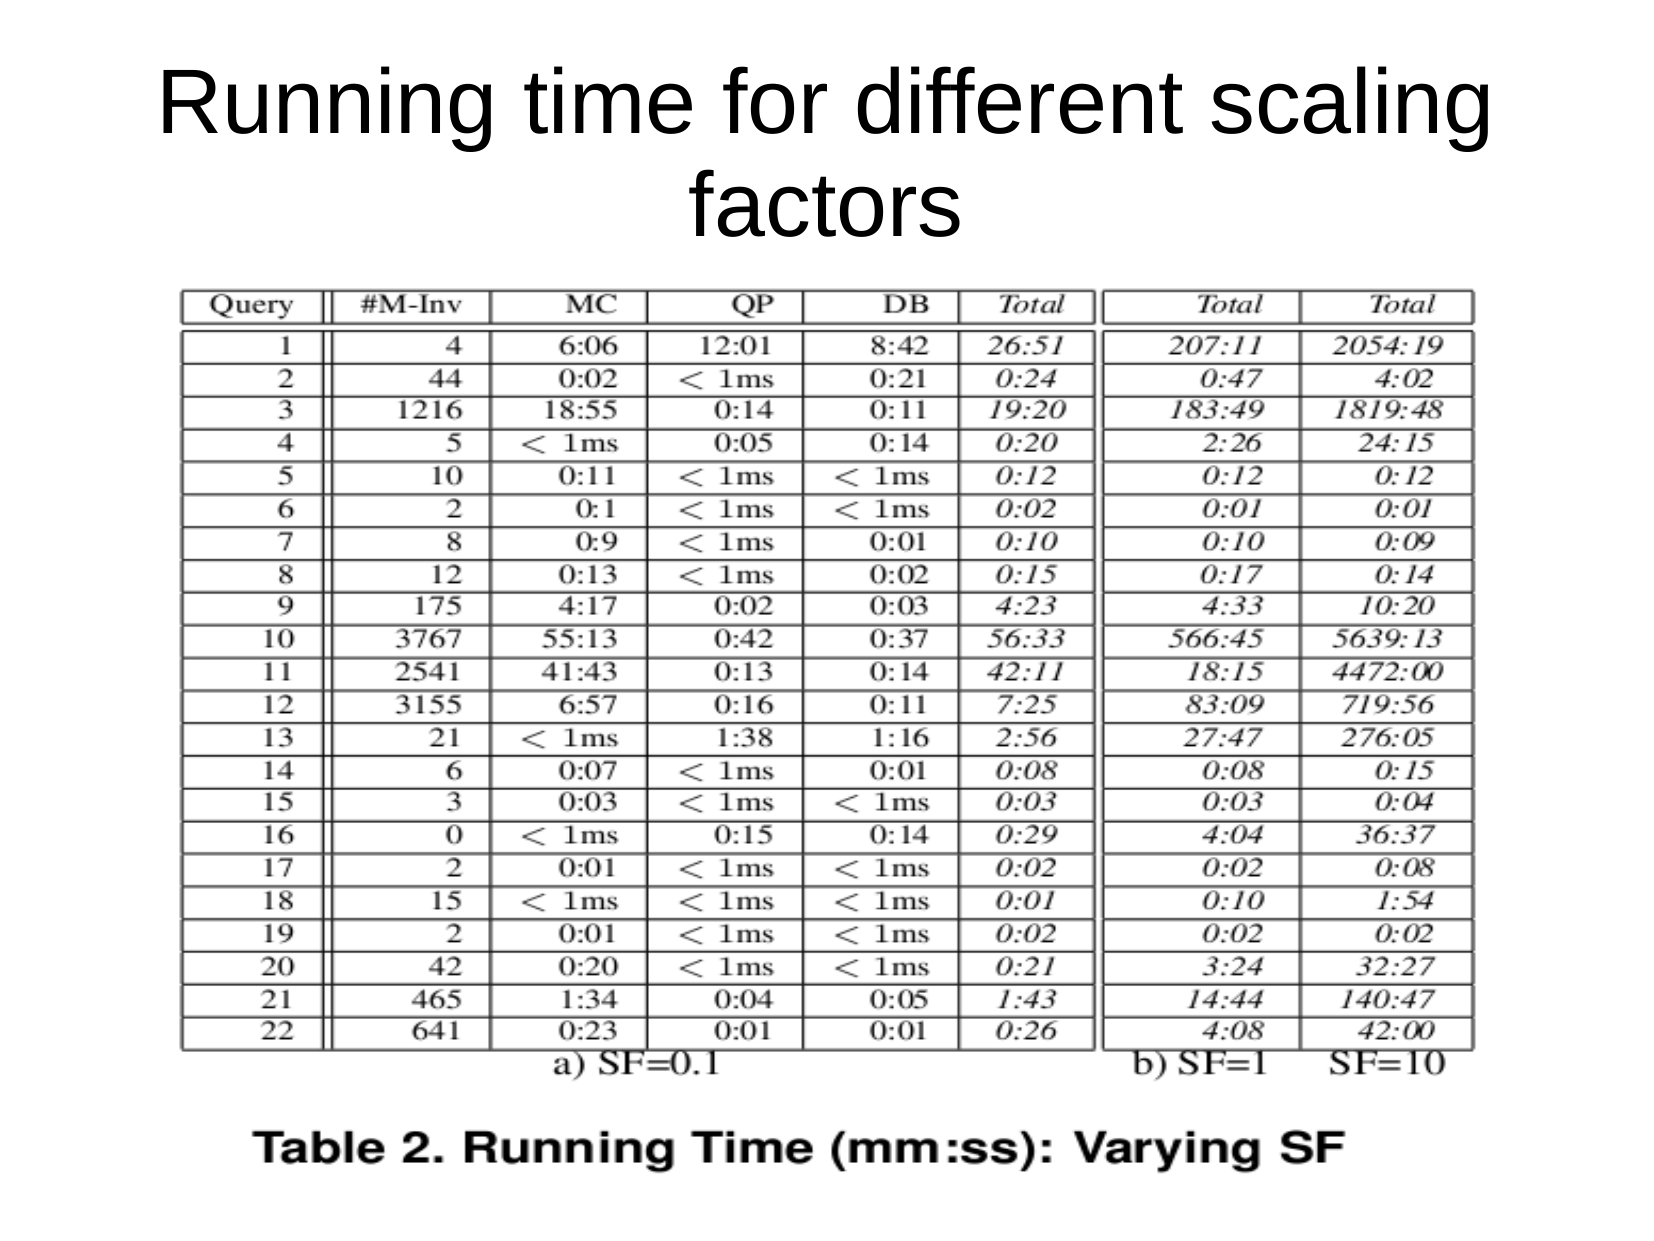

# Running time for different scaling factors